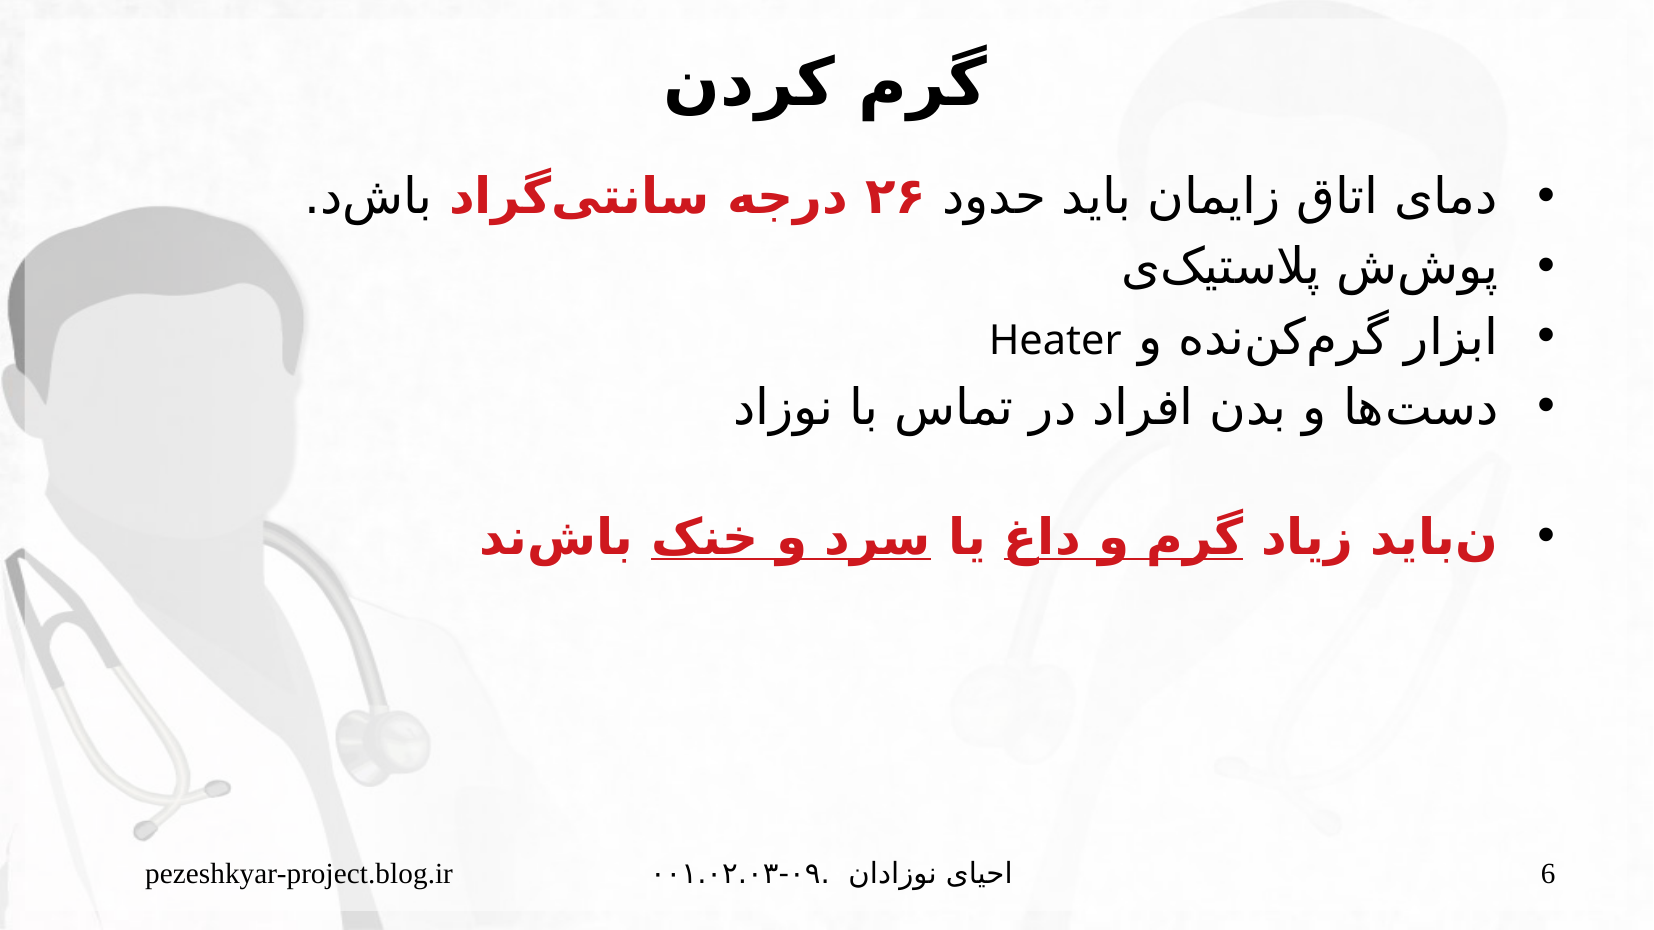

# گرم کردن
دمای اتاق زایمان باید حدود ۲۶ درجه سانتی‌گراد باش‌د.
پوش‌ش پلاستیک‌ی
ابزار گرم‌کن‌نده و Heater
دست‌ها و بدن افراد در تماس با نوزاد
ن‌باید زیاد گرم و داغ یا سرد و خنک باش‌ند
pezeshkyar-project.blog.ir
۰۰۱.۰۲.۰۳-۰۹. احیای نوزادان
6